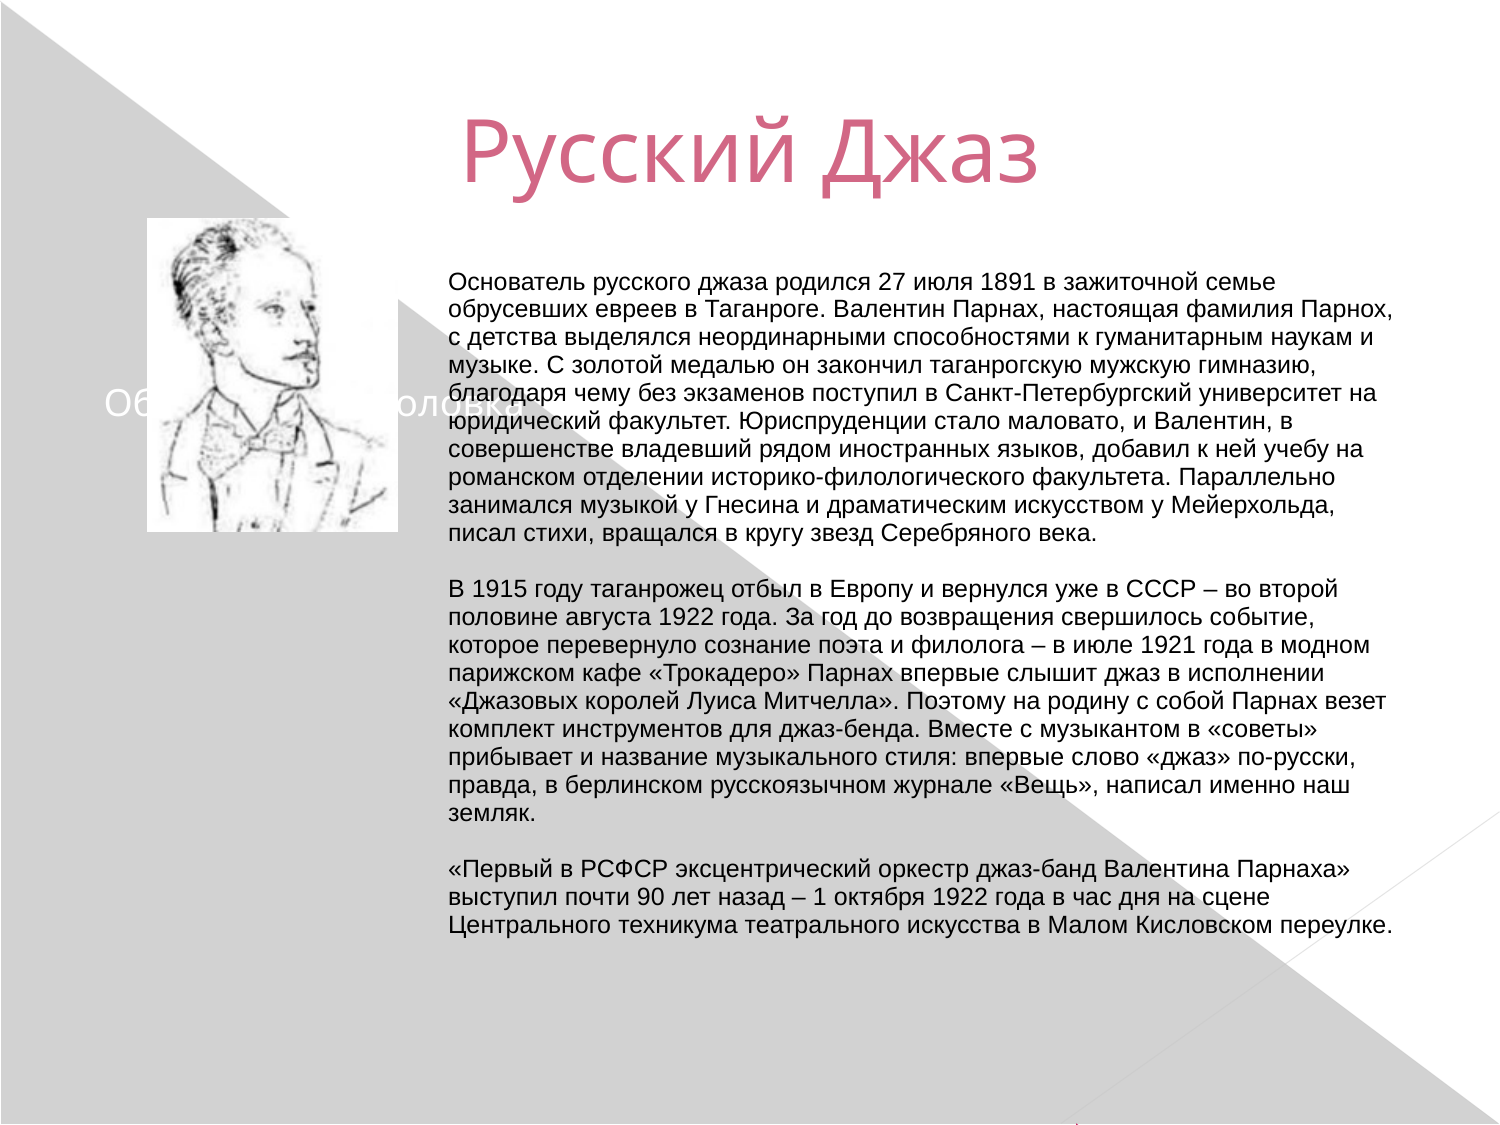

Русский Джаз
#
Основатель русского джаза родился 27 июля 1891 в зажиточной семье обрусевших евреев в Таганроге. Валентин Парнах, настоящая фамилия Парнох, с детства выделялся неординарными способностями к гуманитарным наукам и музыке. С золотой медалью он закончил таганрогскую мужскую гимназию, благодаря чему без экзаменов поступил в Санкт-Петербургский университет на юридический факультет. Юриспруденции стало маловато, и Валентин, в совершенстве владевший рядом иностранных языков, добавил к ней учебу на романском отделении историко-филологического факультета. Параллельно занимался музыкой у Гнесина и драматическим искусством у Мейерхольда, писал стихи, вращался в кругу звезд Серебряного века.
В 1915 году таганрожец отбыл в Европу и вернулся уже в СССР – во второй половине августа 1922 года. За год до возвращения свершилось событие, которое перевернуло сознание поэта и филолога – в июле 1921 года в модном парижском кафе «Трокадеро» Парнах впервые слышит джаз в исполнении «Джазовых королей Луиса Митчелла». Поэтому на родину с собой Парнах везет комплект инструментов для джаз-бенда. Вместе с музыкантом в «советы» прибывает и название музыкального стиля: впервые слово «джаз» по-русски, правда, в берлинском русскоязычном журнале «Вещь», написал именно наш земляк.
«Первый в РСФСР эксцентрический оркестр джаз-банд Валентина Парнаха» выступил почти 90 лет назад – 1 октября 1922 года в час дня на сцене Центрального техникума театрального искусства в Малом Кисловском переулке.